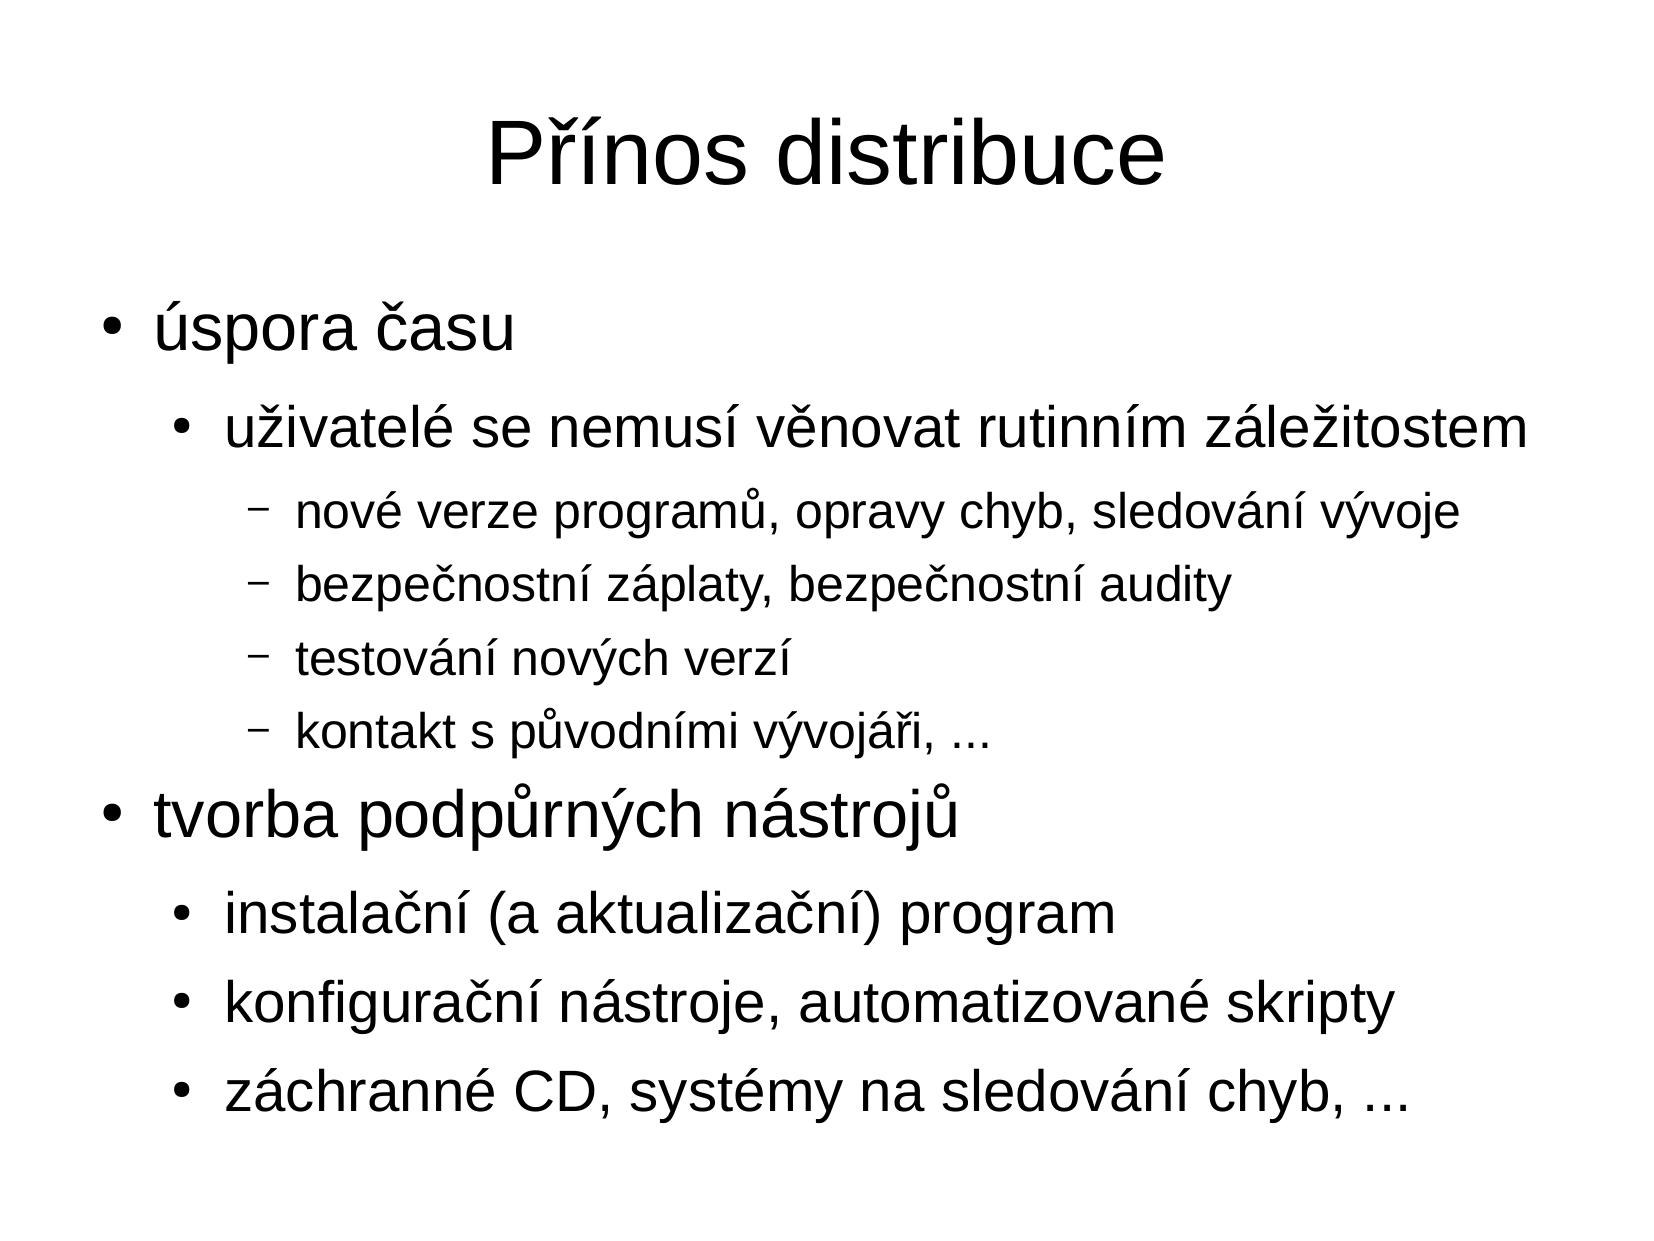

# Přínos distribuce
úspora času
uživatelé se nemusí věnovat rutinním záležitostem
nové verze programů, opravy chyb, sledování vývoje
bezpečnostní záplaty, bezpečnostní audity
testování nových verzí
kontakt s původními vývojáři, ...
tvorba podpůrných nástrojů
instalační (a aktualizační) program
konfigurační nástroje, automatizované skripty
záchranné CD, systémy na sledování chyb, ...